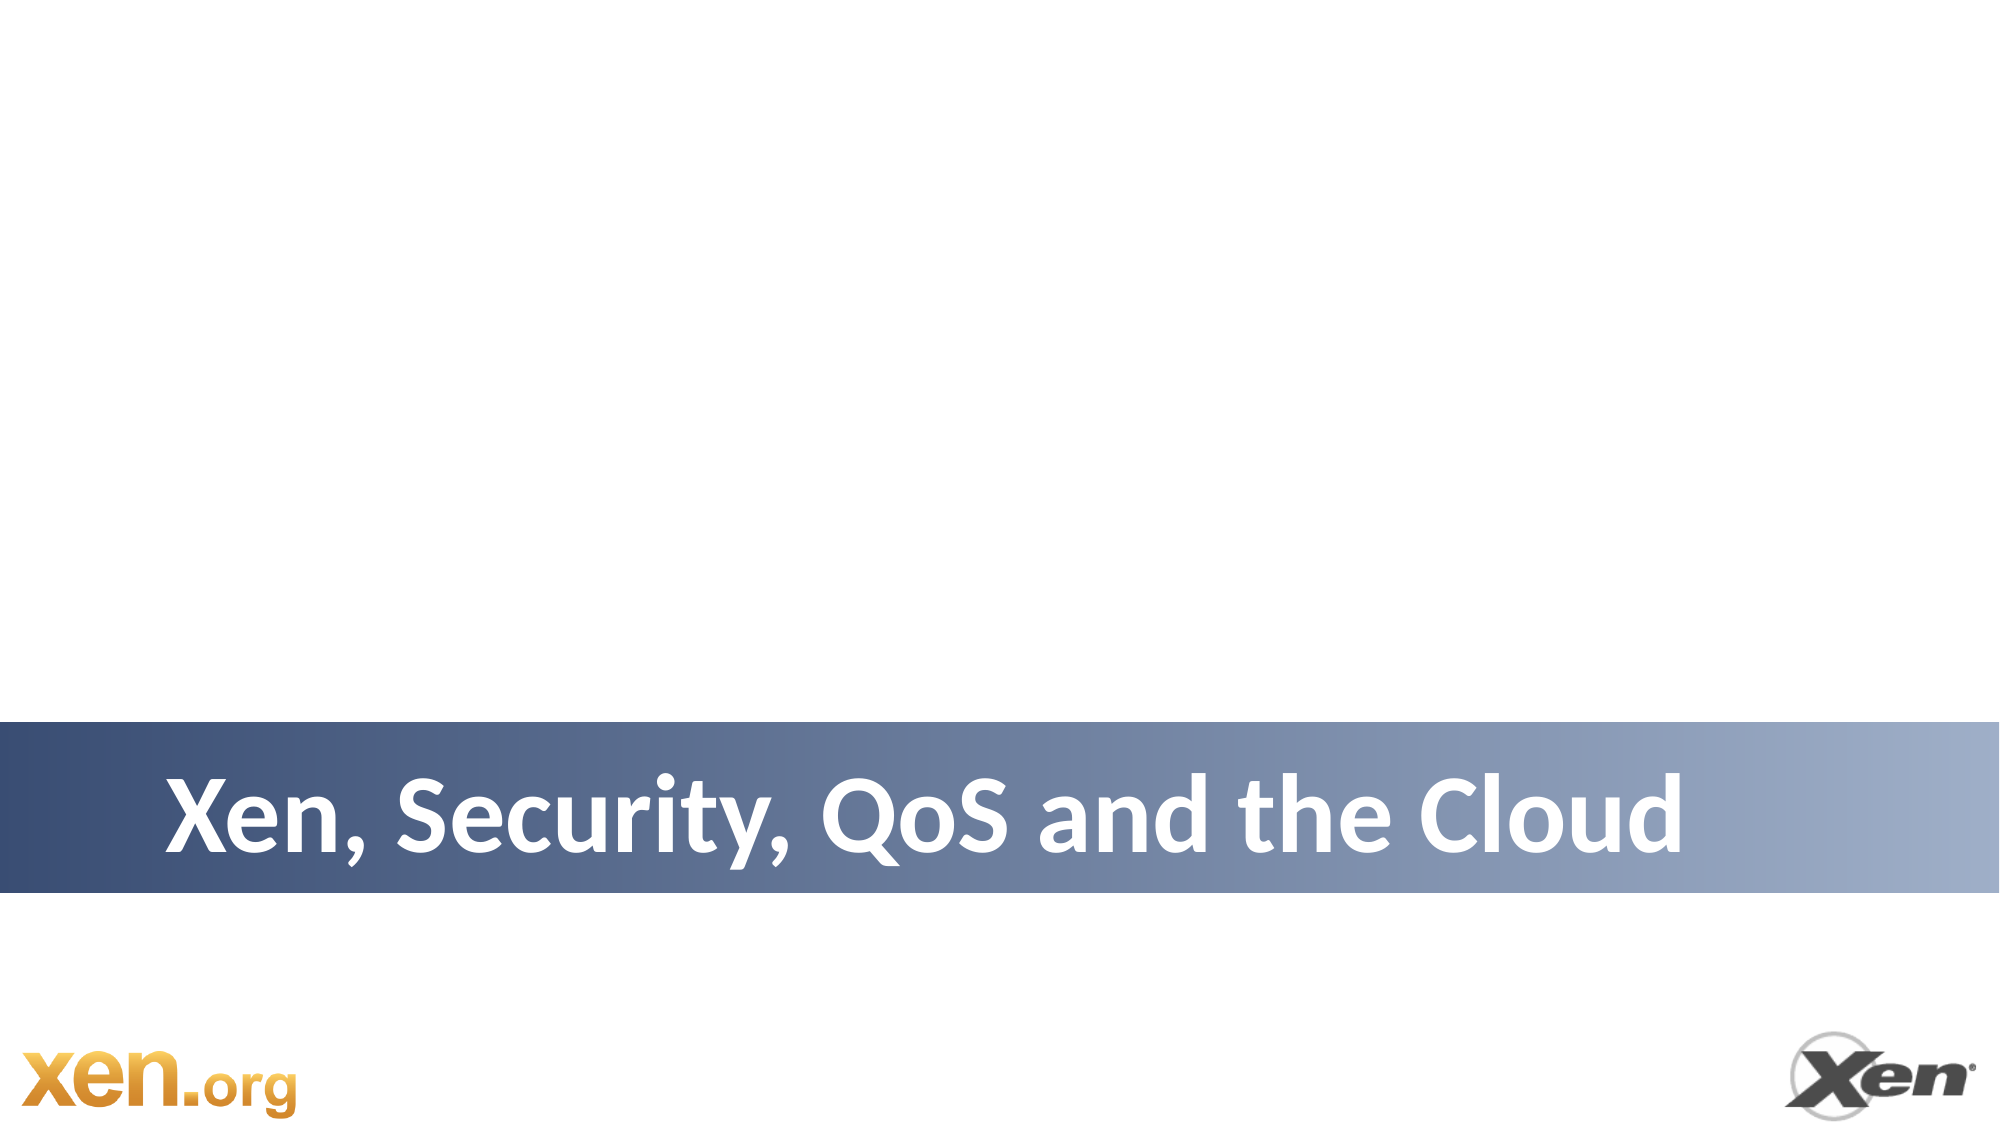

# Xen, Security, QoS and the Cloud